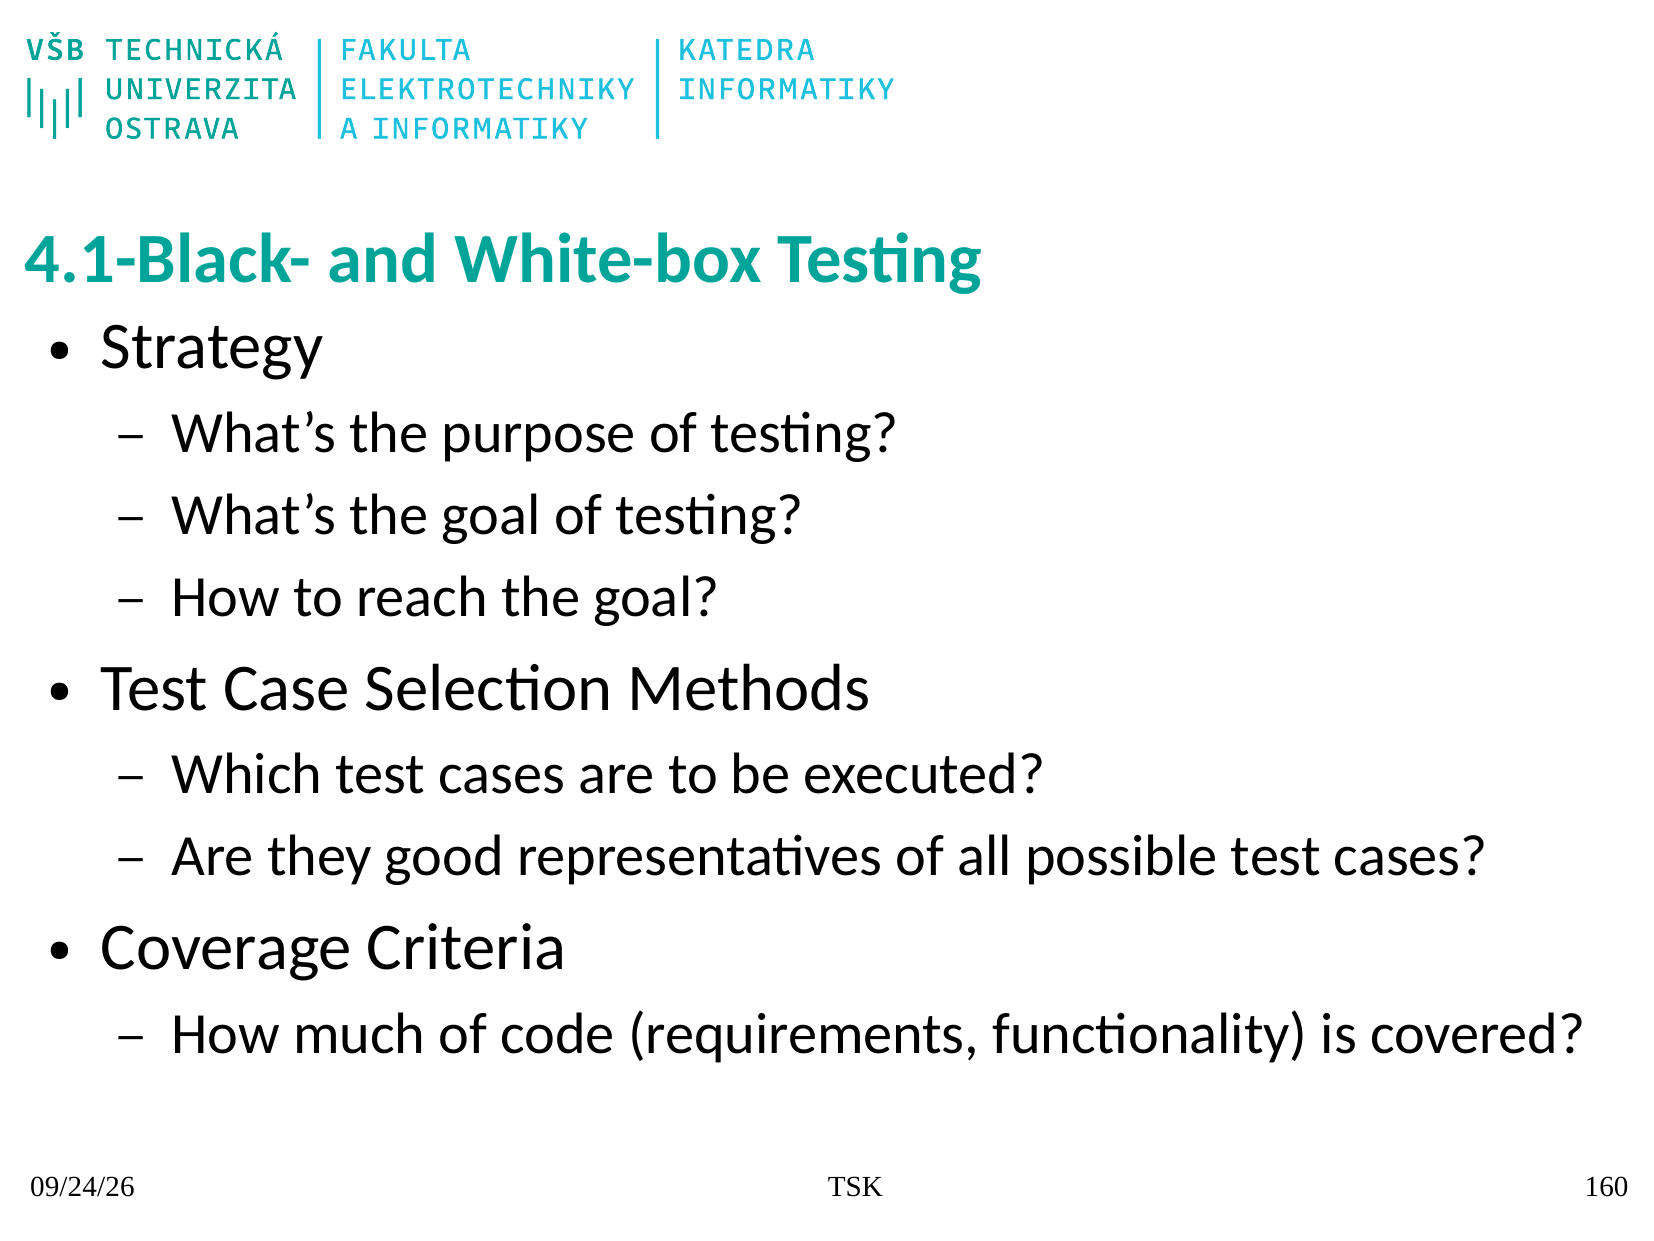

# 4.1-Black- and White-box Testing
Strategy
What’s the purpose of testing?
What’s the goal of testing?
How to reach the goal?
Test Case Selection Methods
Which test cases are to be executed?
Are they good representatives of all possible test cases?
Coverage Criteria
How much of code (requirements, functionality) is covered?
TSK
160